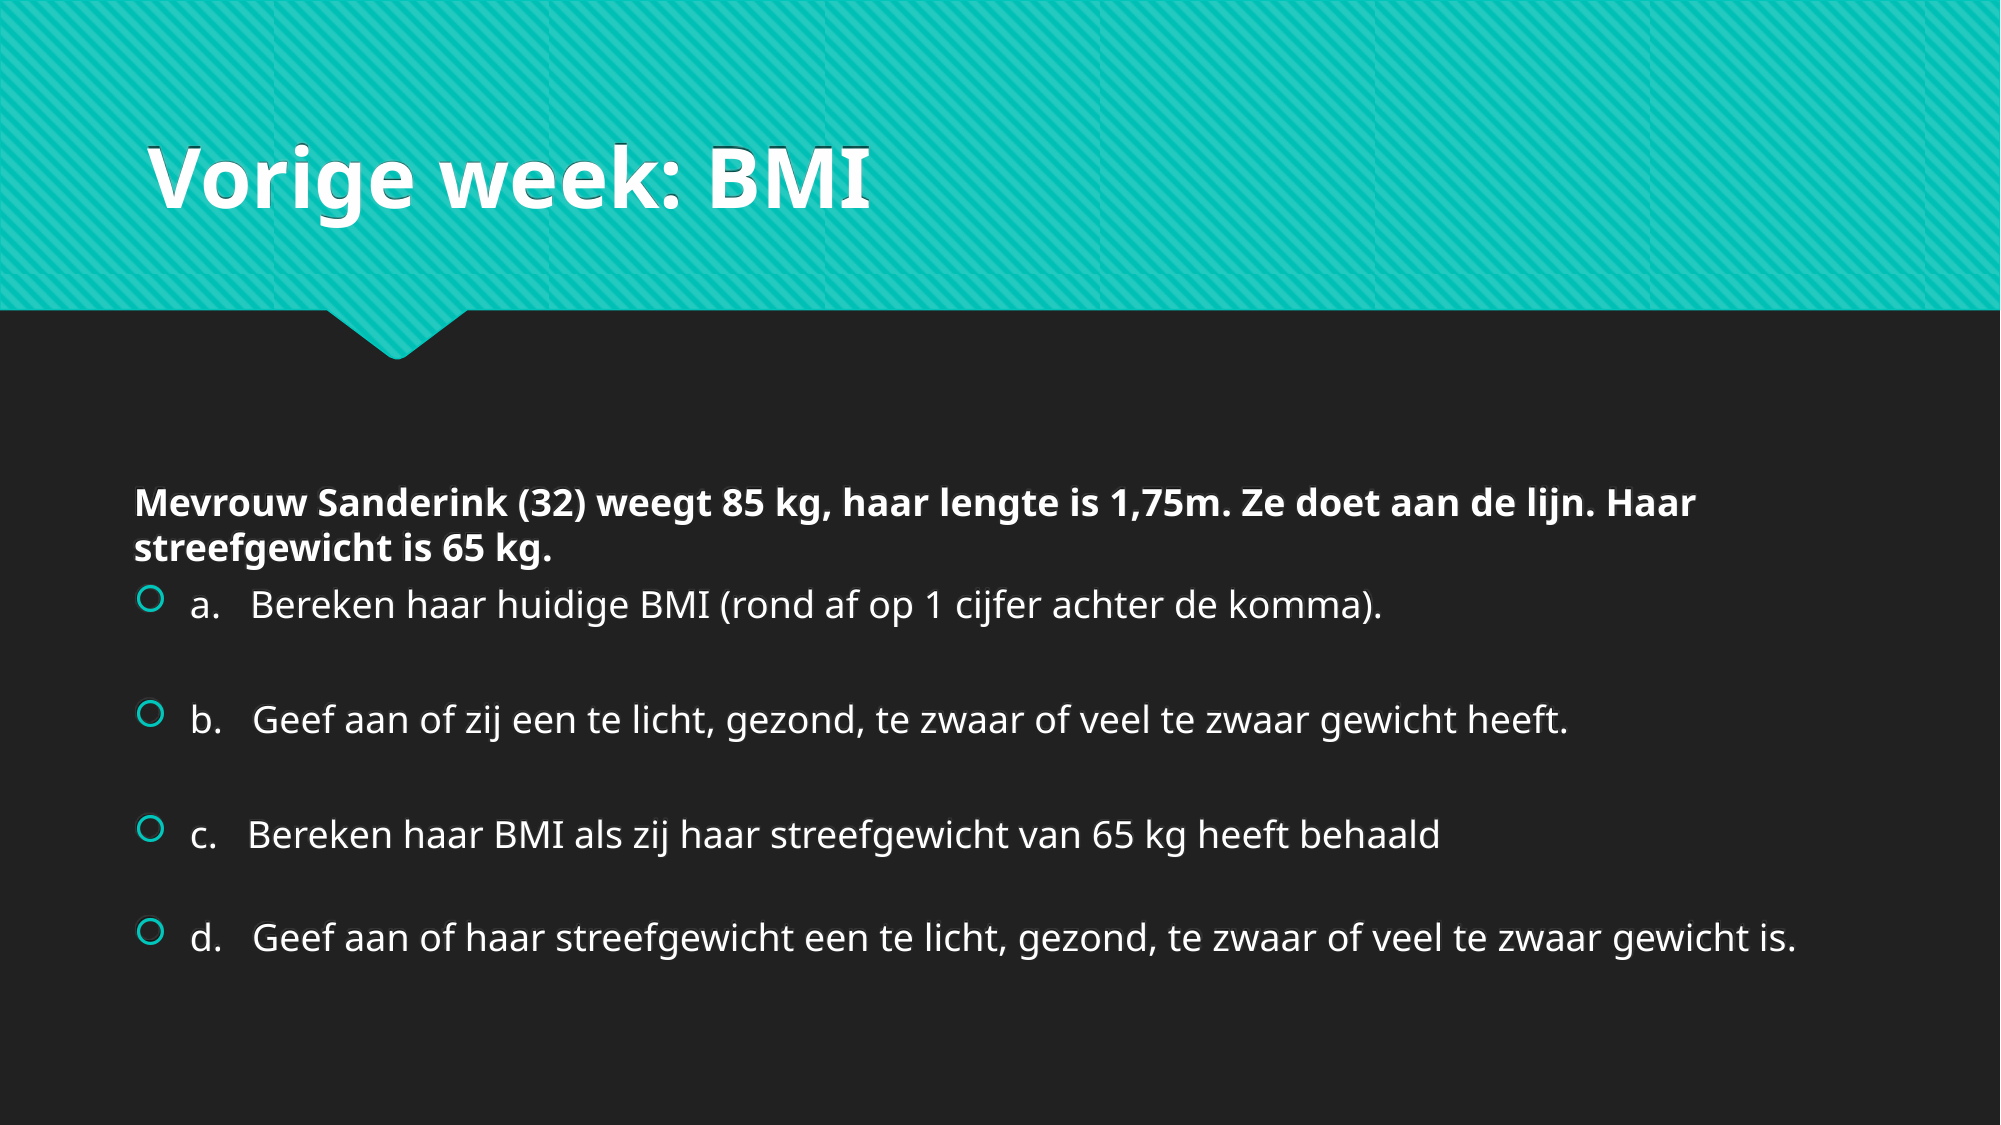

# Vorige week: BMI
Mevrouw Sanderink (32) weegt 85 kg, haar lengte is 1,75m. Ze doet aan de lijn. Haar streefgewicht is 65 kg.
a. Bereken haar huidige BMI (rond af op 1 cijfer achter de komma).
b. Geef aan of zij een te licht, gezond, te zwaar of veel te zwaar gewicht heeft.
c. Bereken haar BMI als zij haar streefgewicht van 65 kg heeft behaald
d. Geef aan of haar streefgewicht een te licht, gezond, te zwaar of veel te zwaar gewicht is.